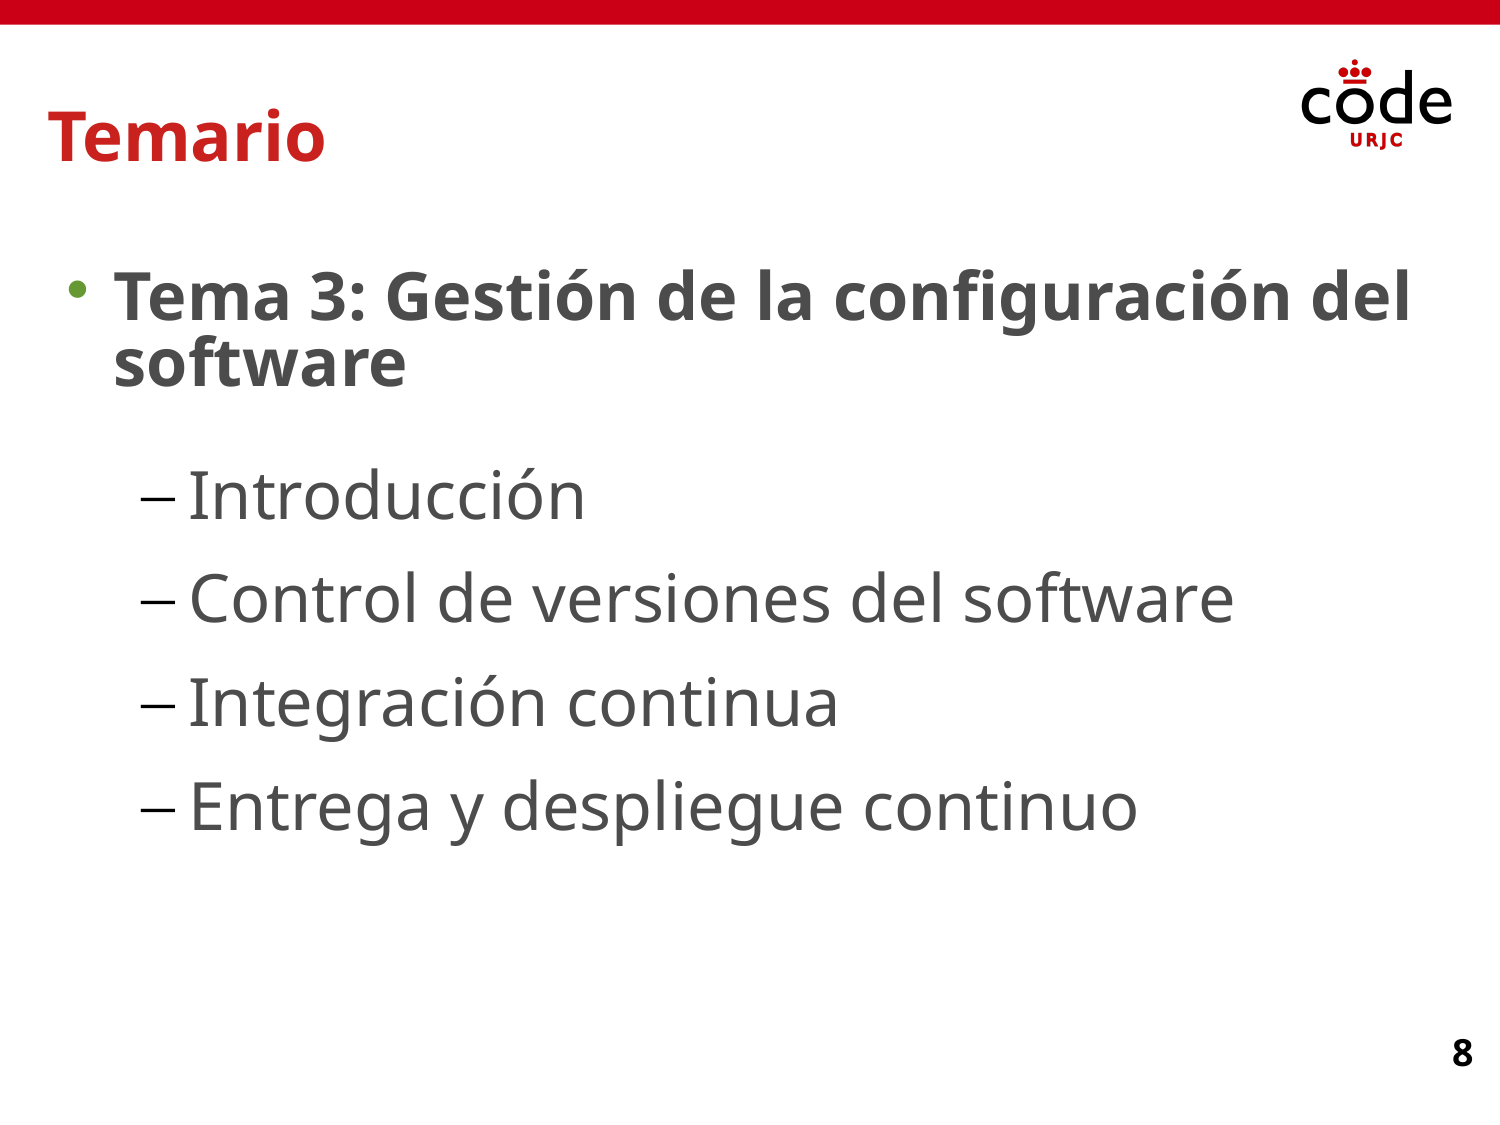

# Temario
Tema 3: Gestión de la configuración del software
Introducción
Control de versiones del software
Integración continua
Entrega y despliegue continuo
8